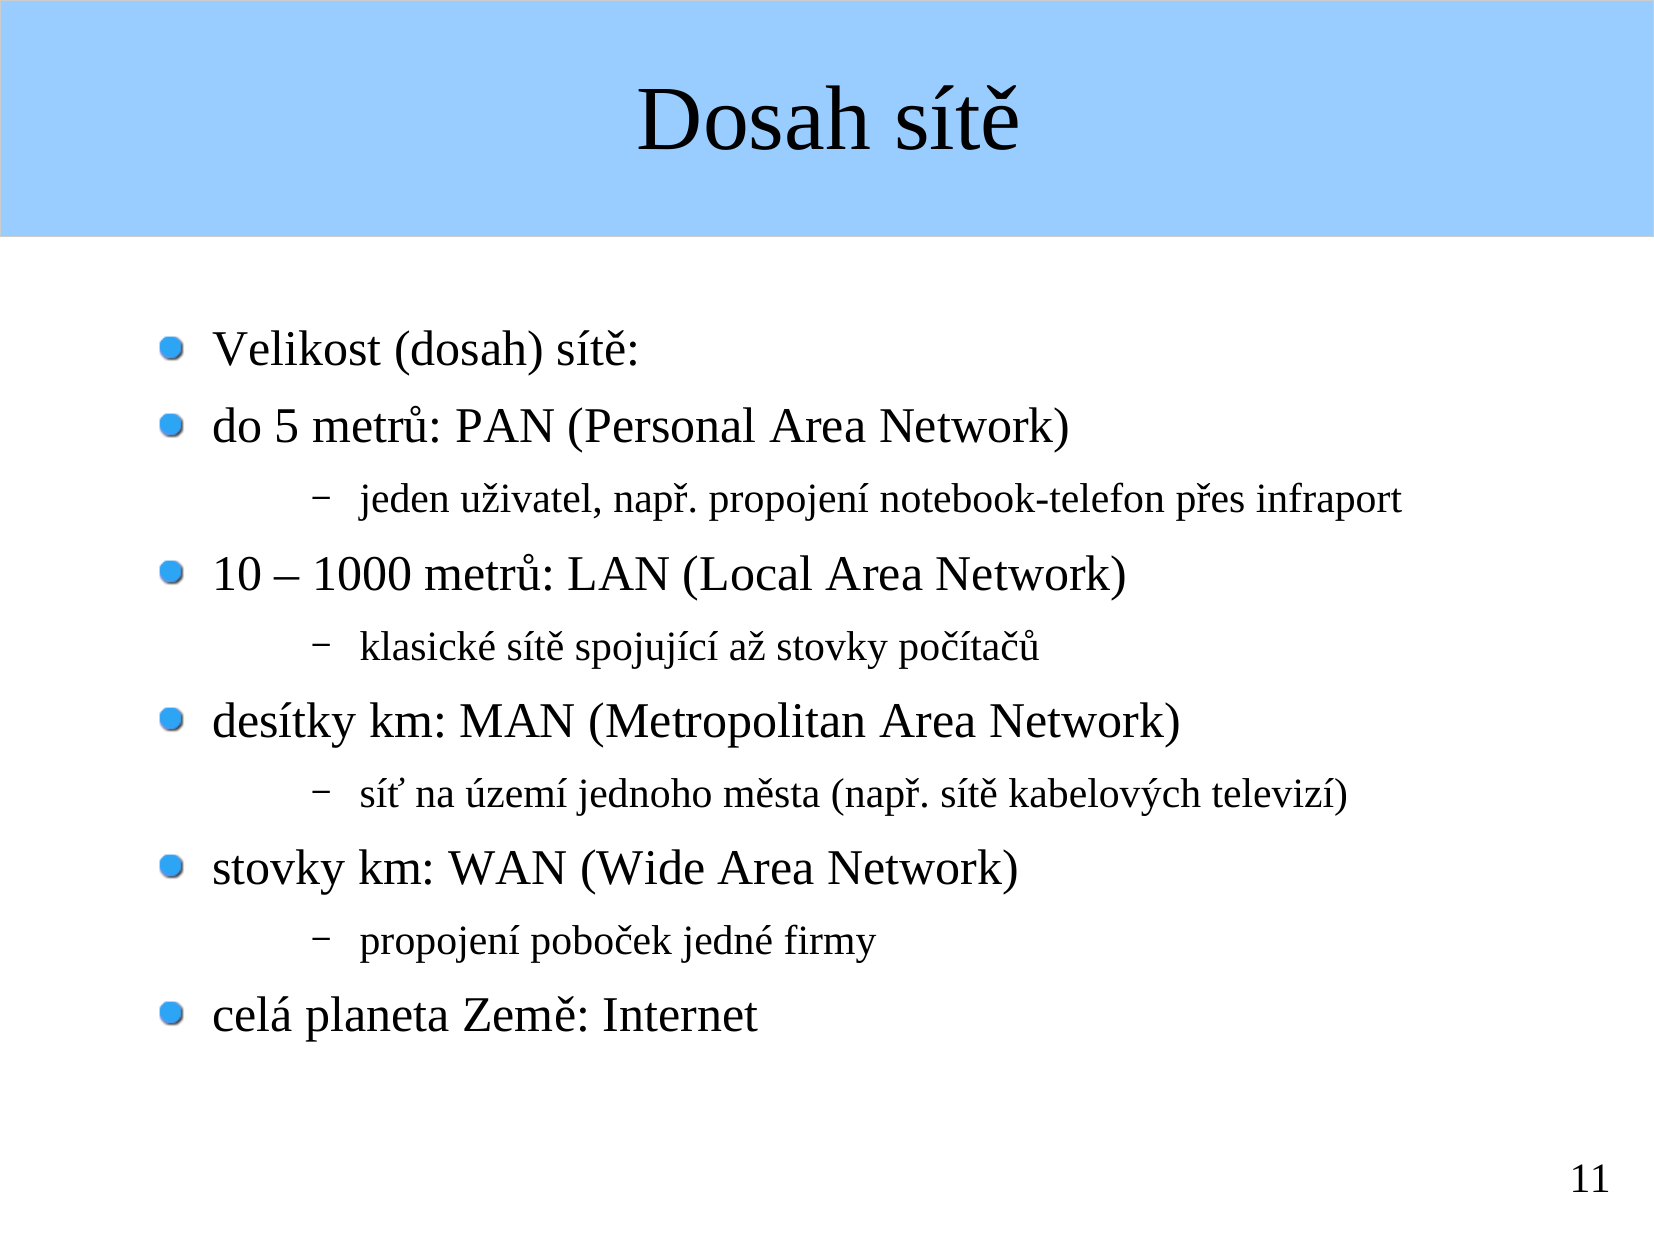

Dosah sítě
# Velikost (dosah) sítě:
do 5 metrů: PAN (Personal Area Network)
jeden uživatel, např. propojení notebook-telefon přes infraport
10 – 1000 metrů: LAN (Local Area Network)
klasické sítě spojující až stovky počítačů
desítky km: MAN (Metropolitan Area Network)
síť na území jednoho města (např. sítě kabelových televizí)
stovky km: WAN (Wide Area Network)
propojení poboček jedné firmy
celá planeta Země: Internet